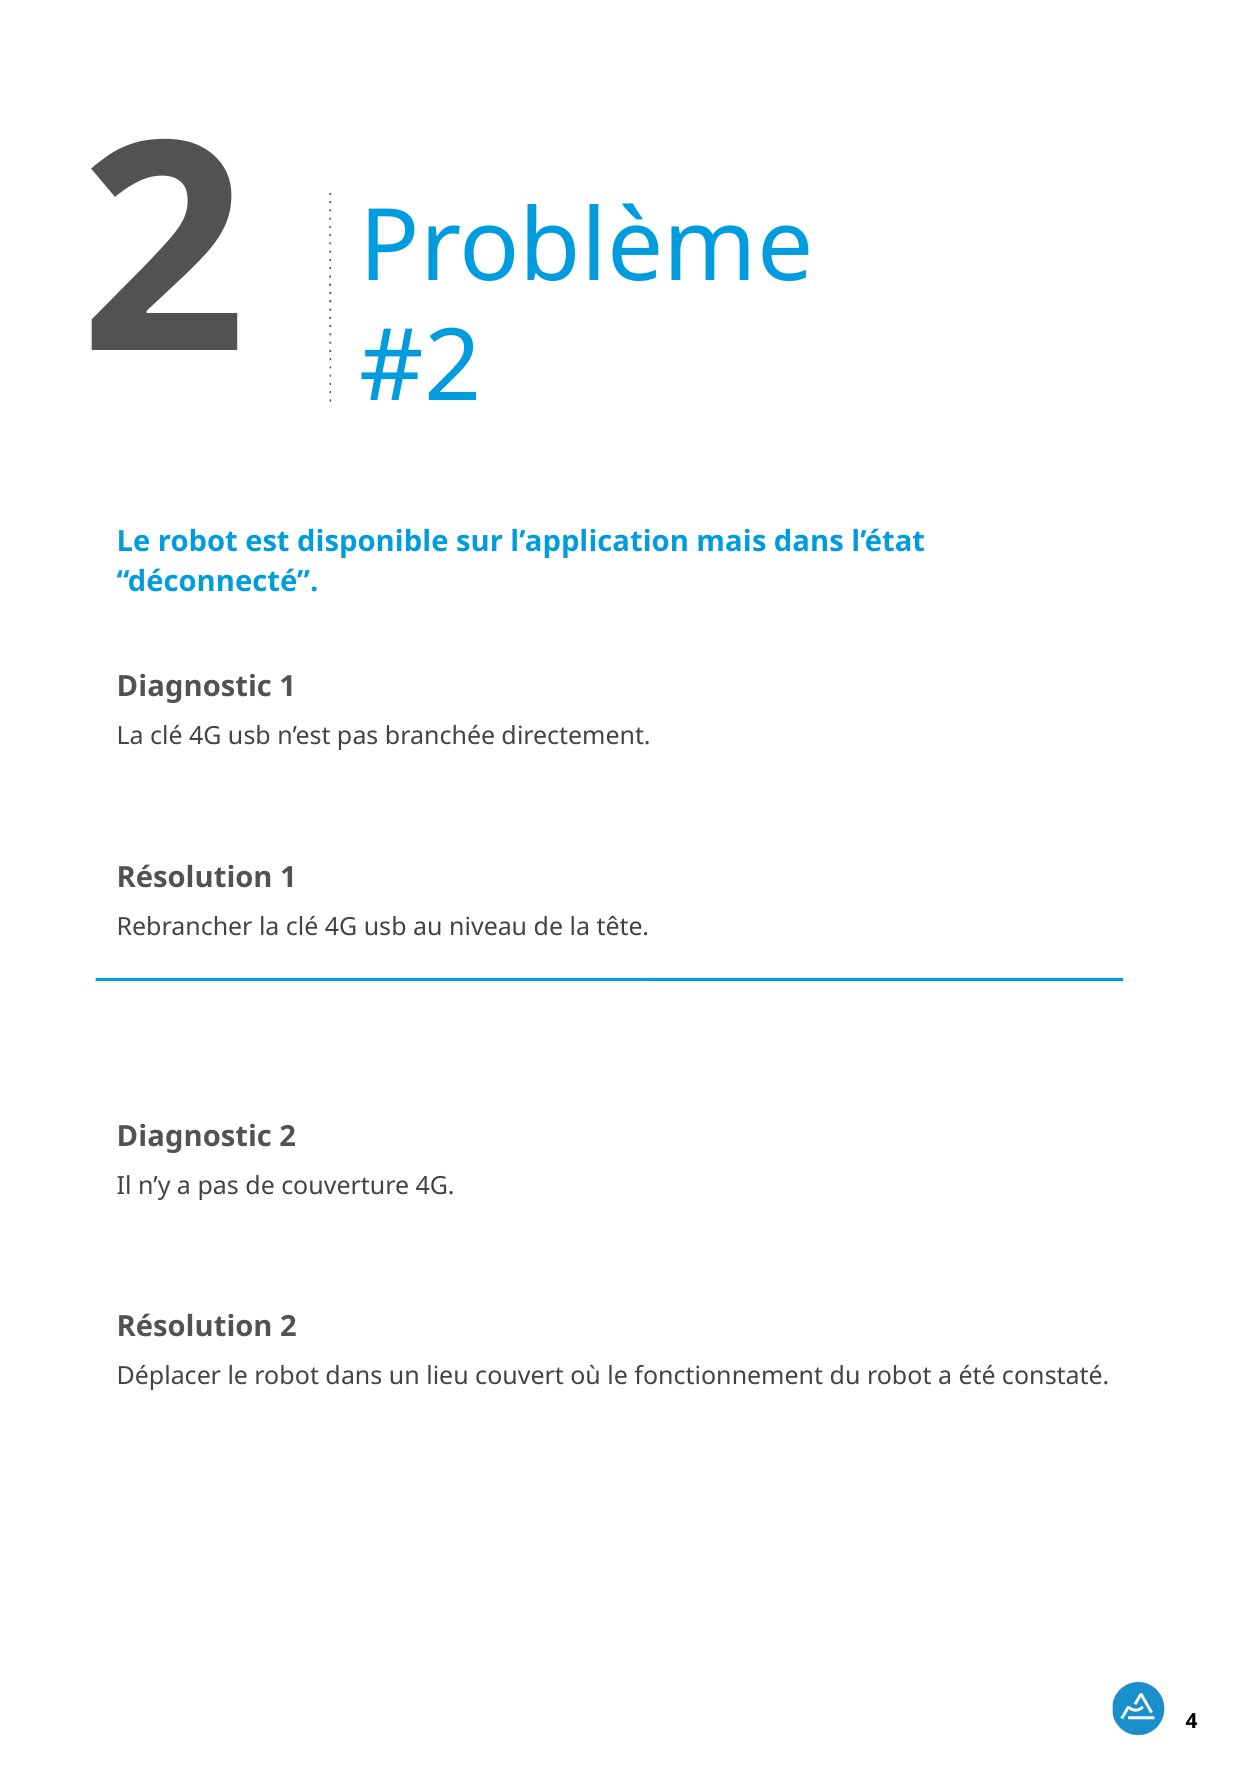

2
Problème
#2
Le robot est disponible sur l’application mais dans l’état “déconnecté”.
Diagnostic 1
La clé 4G usb n’est pas branchée directement.
Résolution 1
Rebrancher la clé 4G usb au niveau de la tête.
Diagnostic 2
Il n’y a pas de couverture 4G.
Résolution 2
Déplacer le robot dans un lieu couvert où le fonctionnement du robot a été constaté.
4